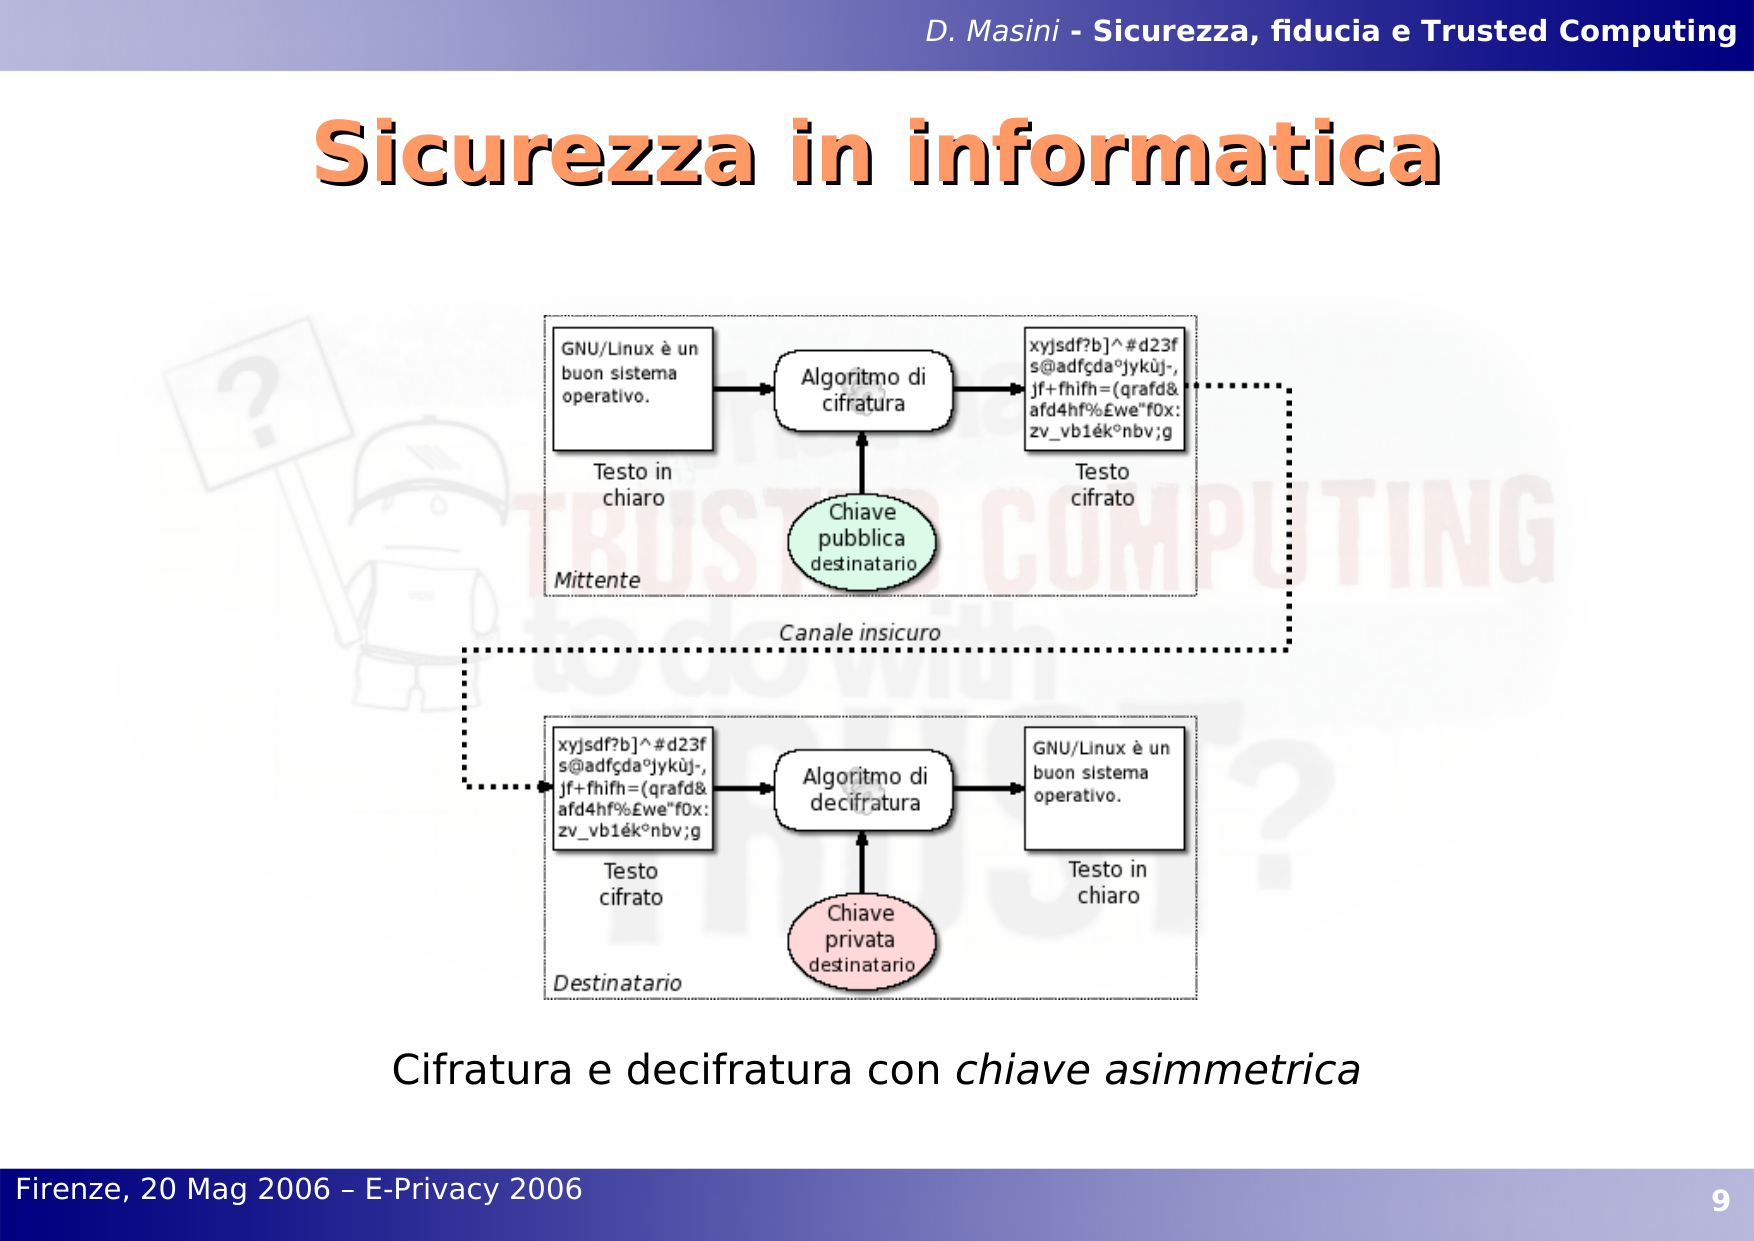

D. Masini - Sicurezza, fiducia e Trusted Computing
# Sicurezza in informatica
Cifratura e decifratura con chiave asimmetrica
Firenze, 20 Mag 2006 – E-Privacy 2006